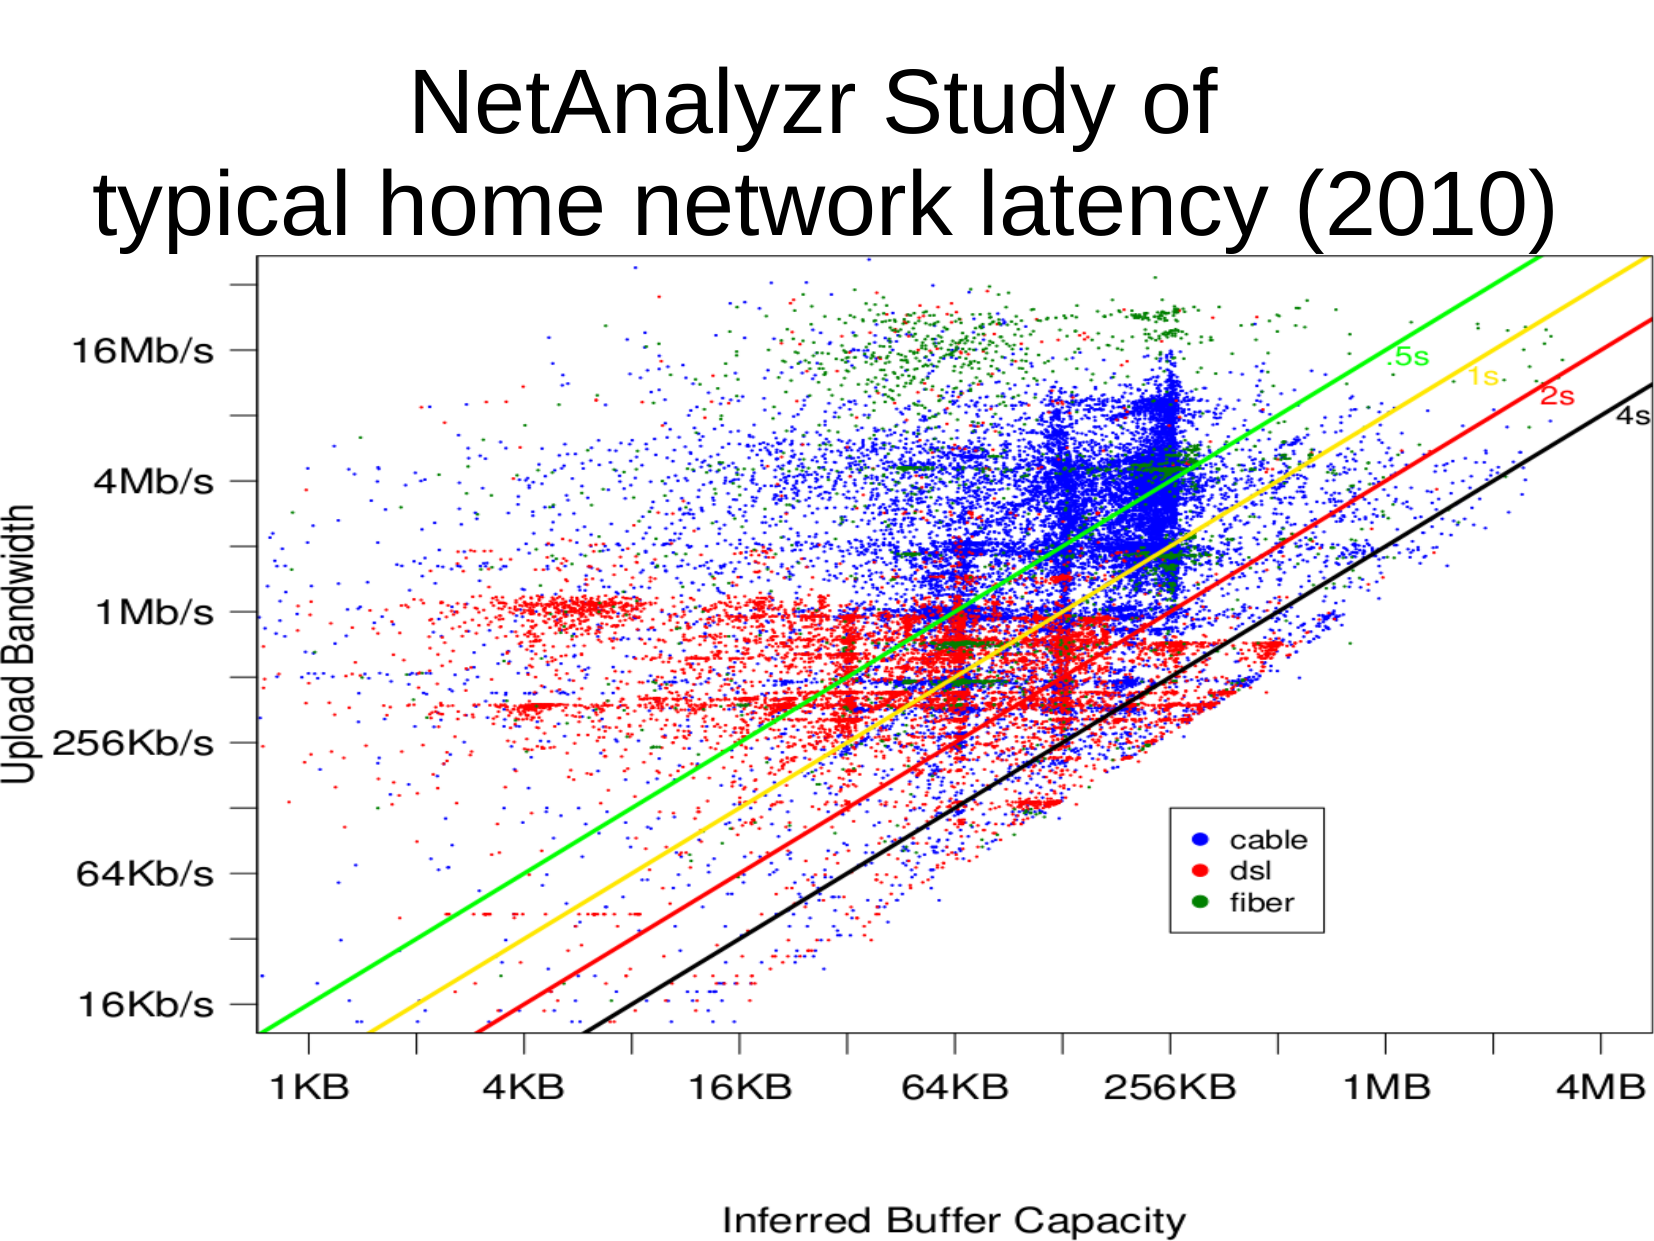

# NetAnalyzr Study of typical home network latency (2010)